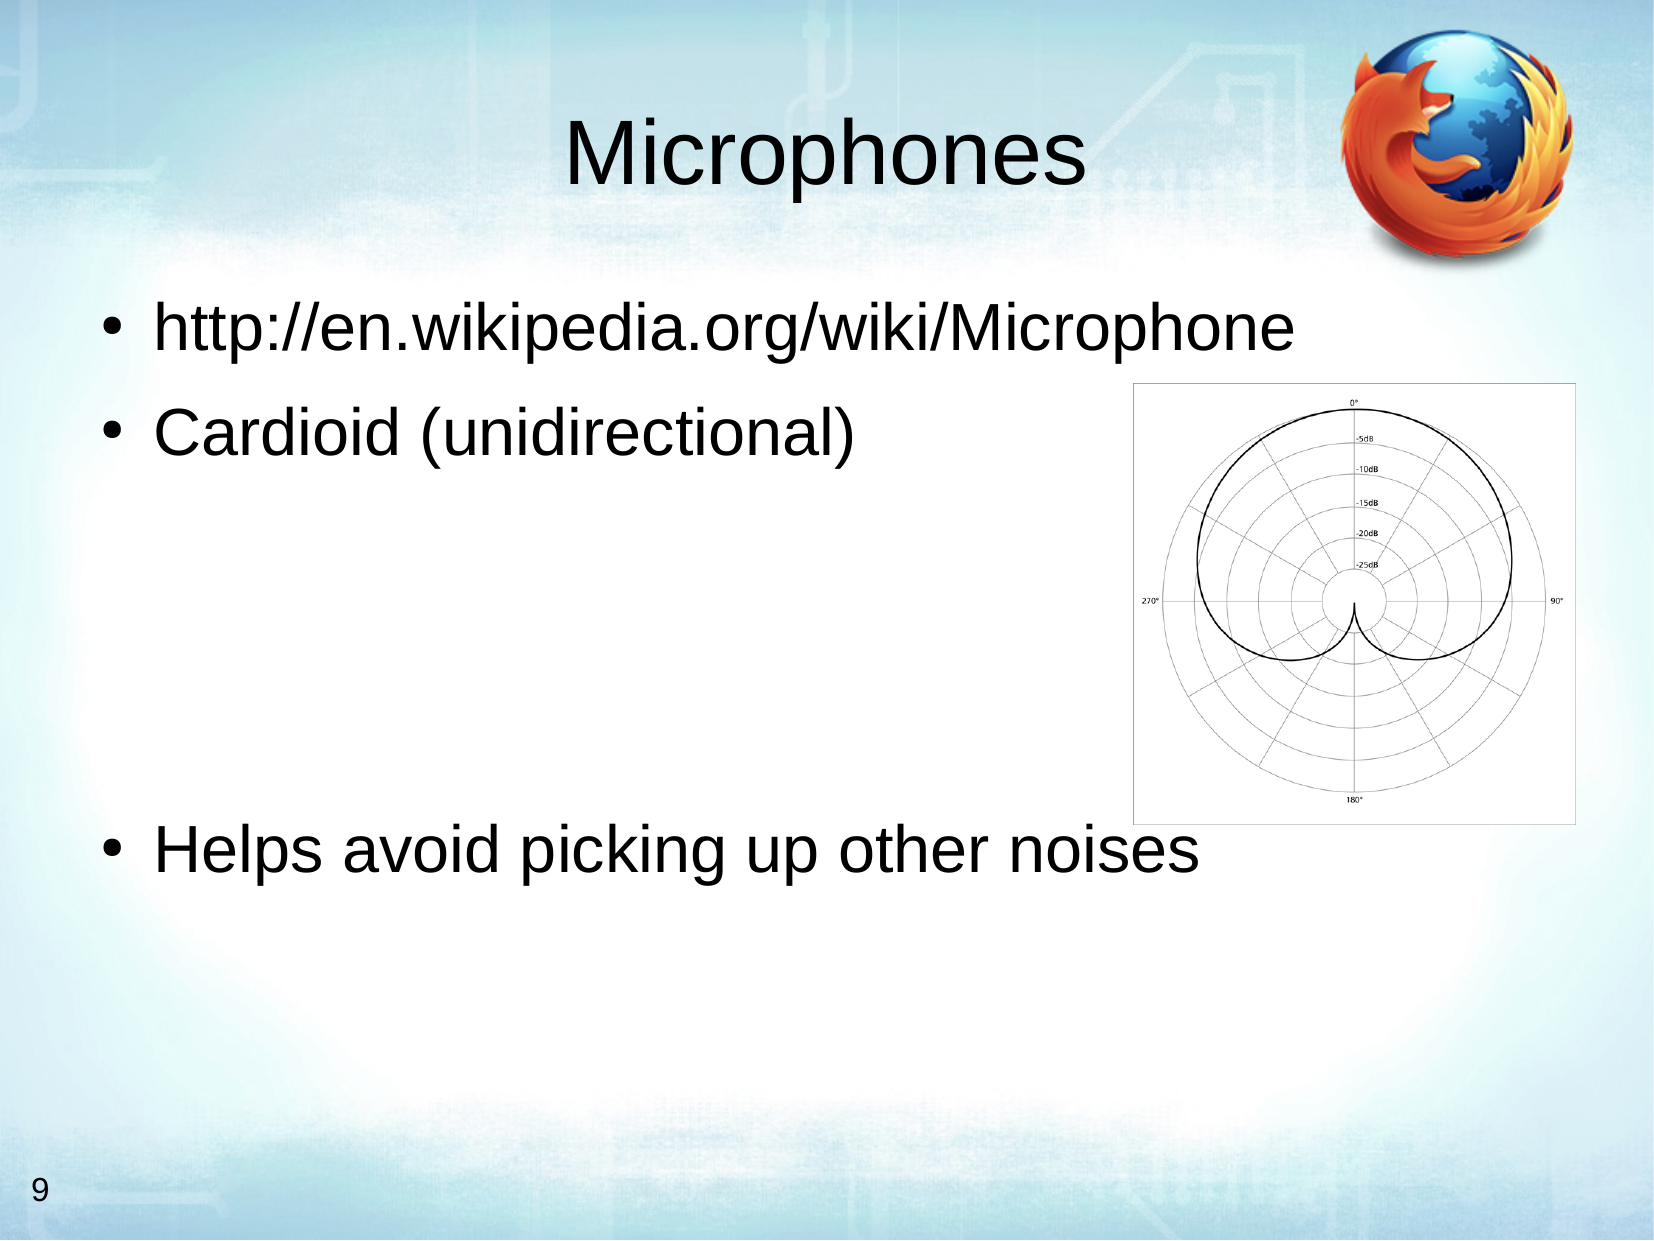

# Microphones
http://en.wikipedia.org/wiki/Microphone
Cardioid (unidirectional)
Helps avoid picking up other noises